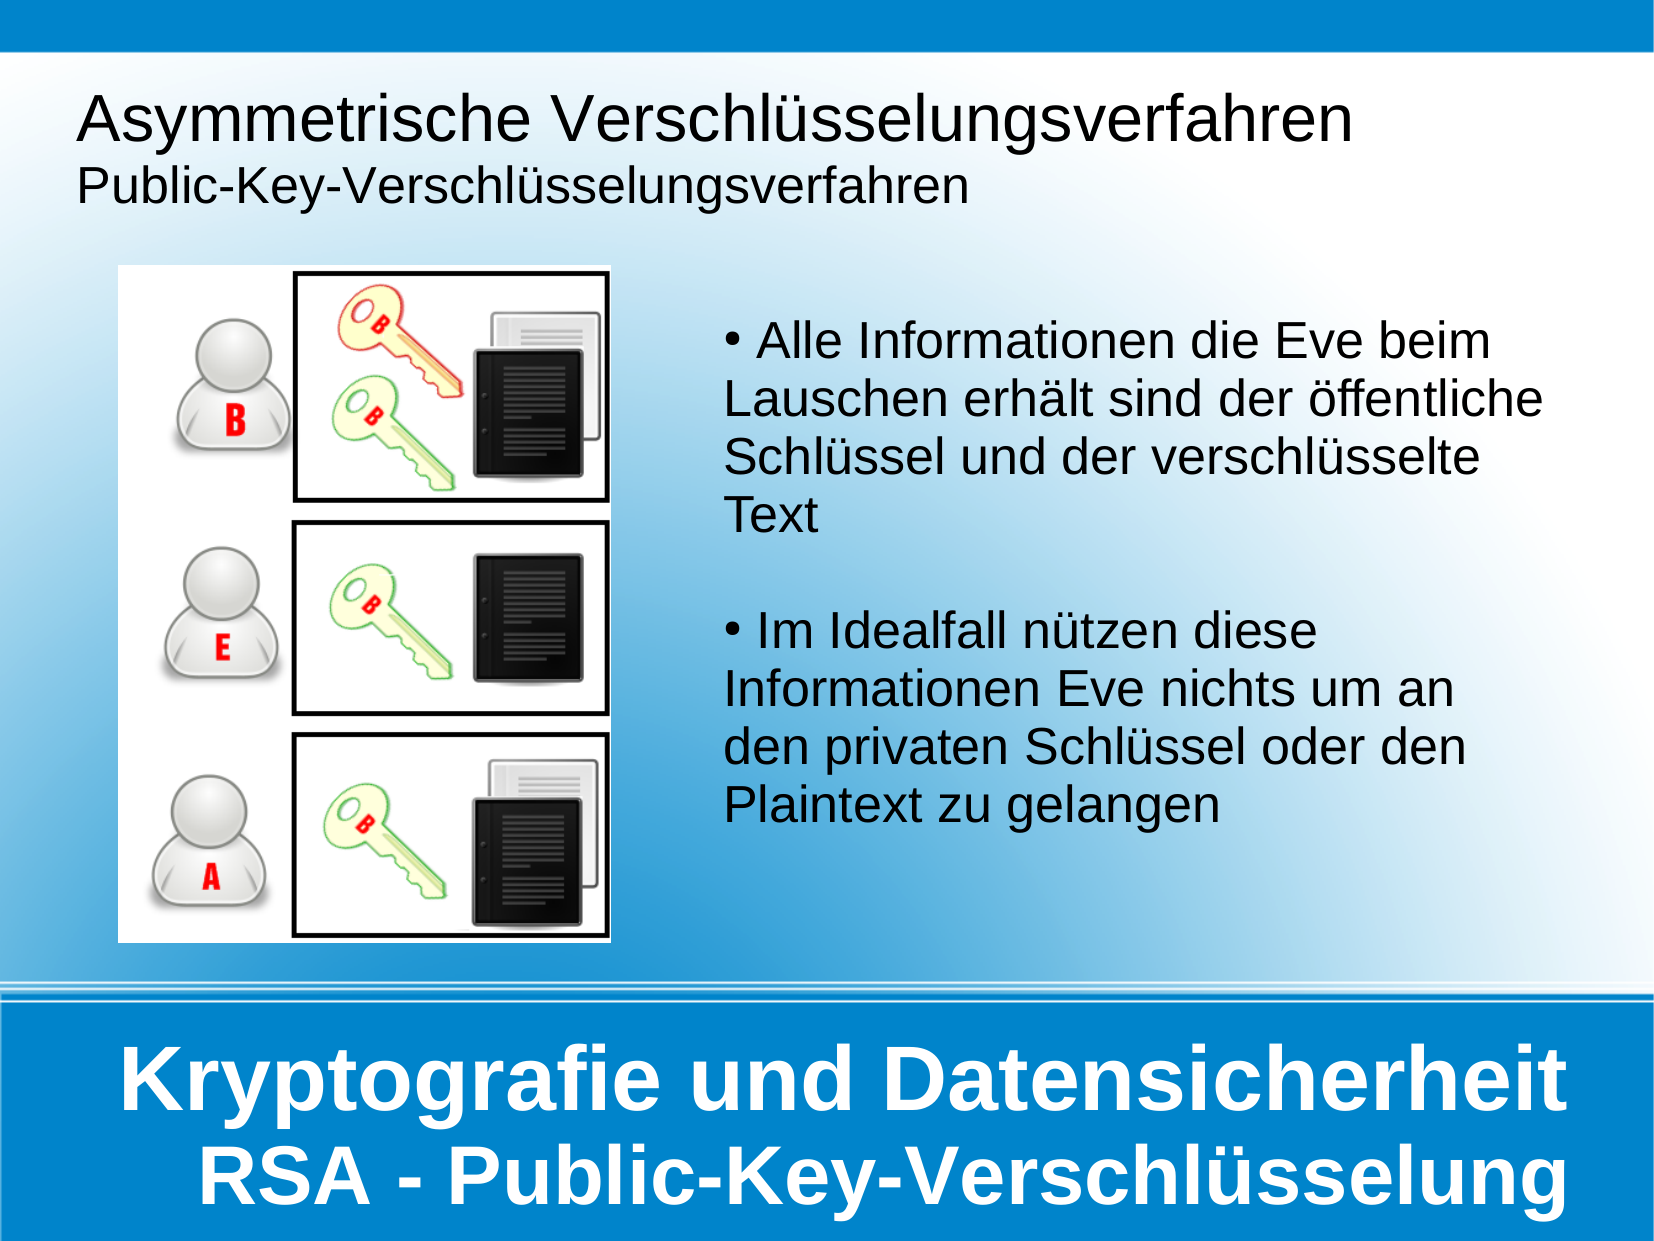

Asymmetrische Verschlüsselungsverfahren
Public-Key-Verschlüsselungsverfahren
 Alle Informationen die Eve beim Lauschen erhält sind der öffentliche Schlüssel und der verschlüsselte Text
 Im Idealfall nützen diese Informationen Eve nichts um an den privaten Schlüssel oder den Plaintext zu gelangen
# Kryptografie und Datensicherheit RSA - Public-Key-Verschlüsselung